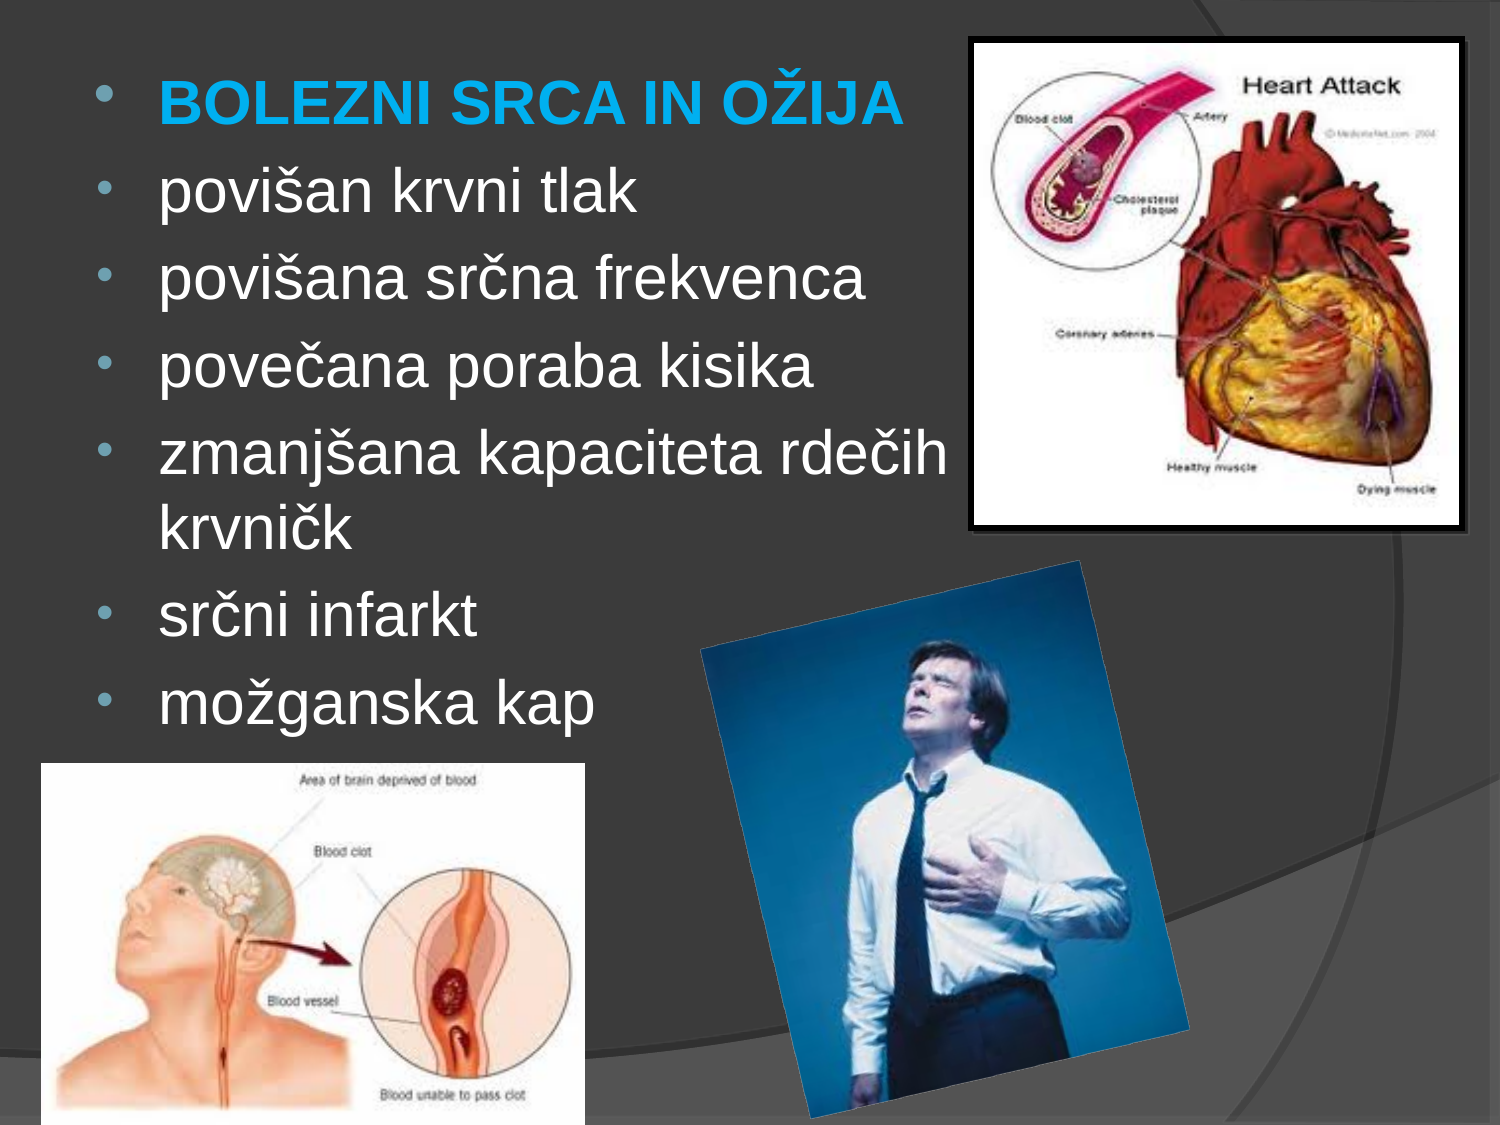

# BOLEZNI SRCA IN OŽIJA
povišan krvni tlak
povišana srčna frekvenca
povečana poraba kisika
zmanjšana kapaciteta rdečih krvničk
srčni infarkt
možganska kap